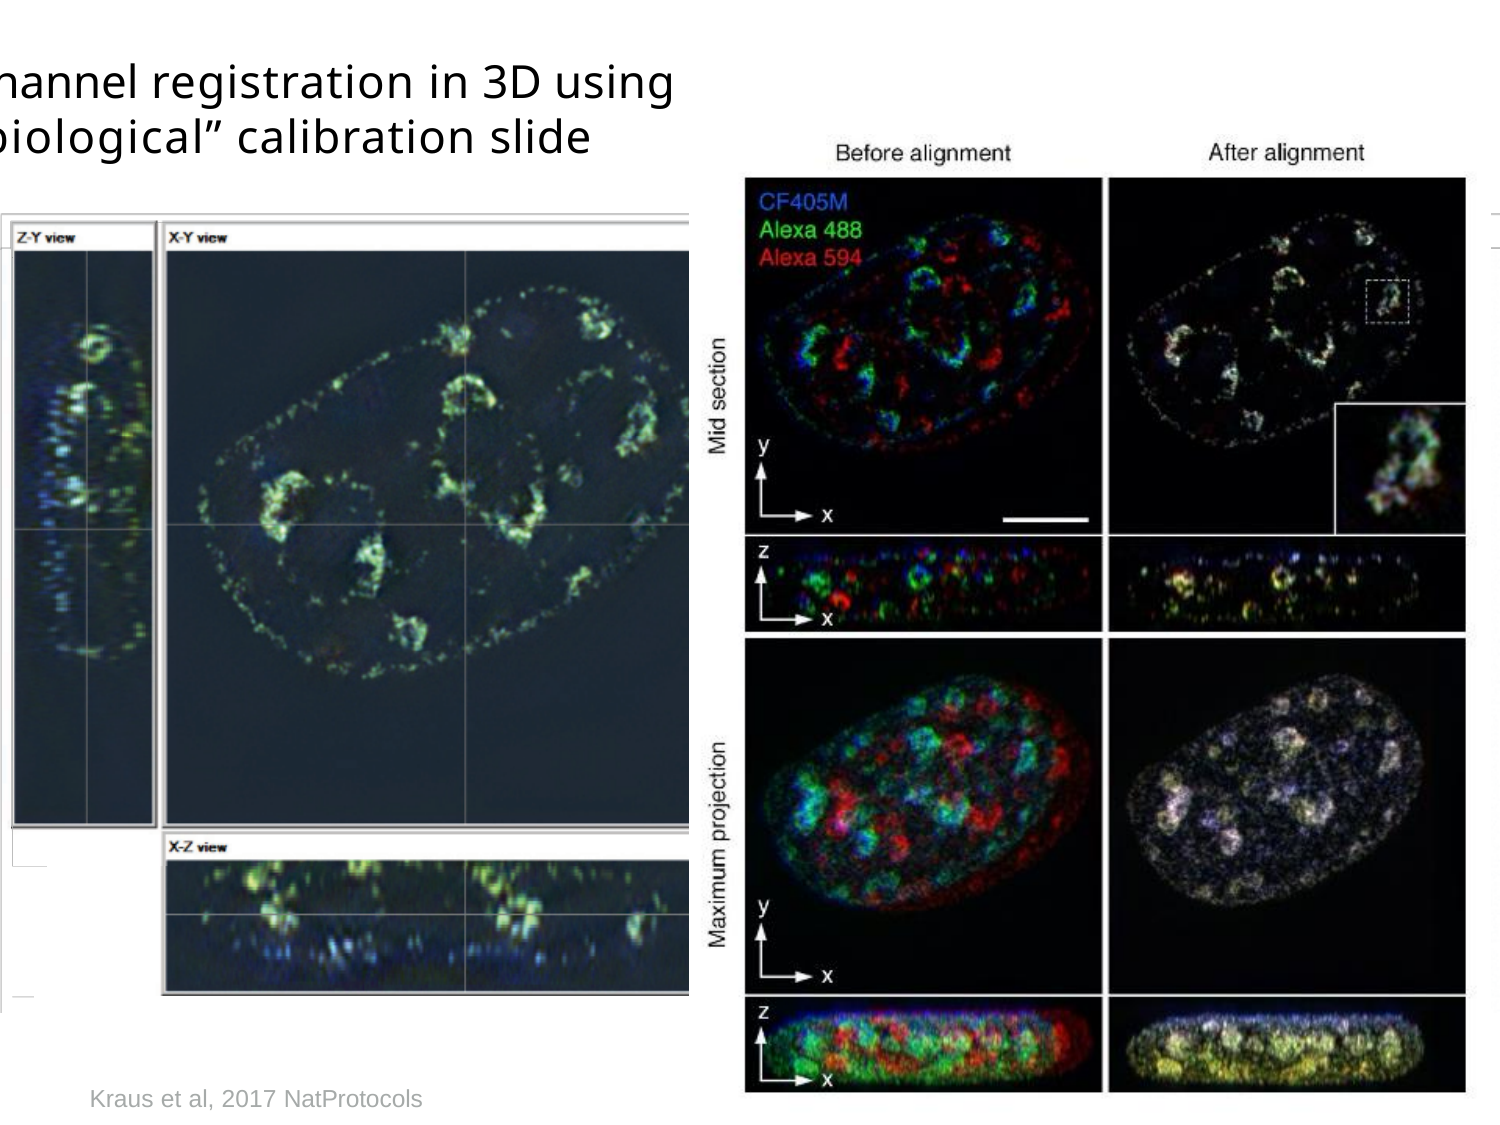

# Channel registration in 3D using “biological” calibration slide
Kraus et al, 2017 NatProtocols